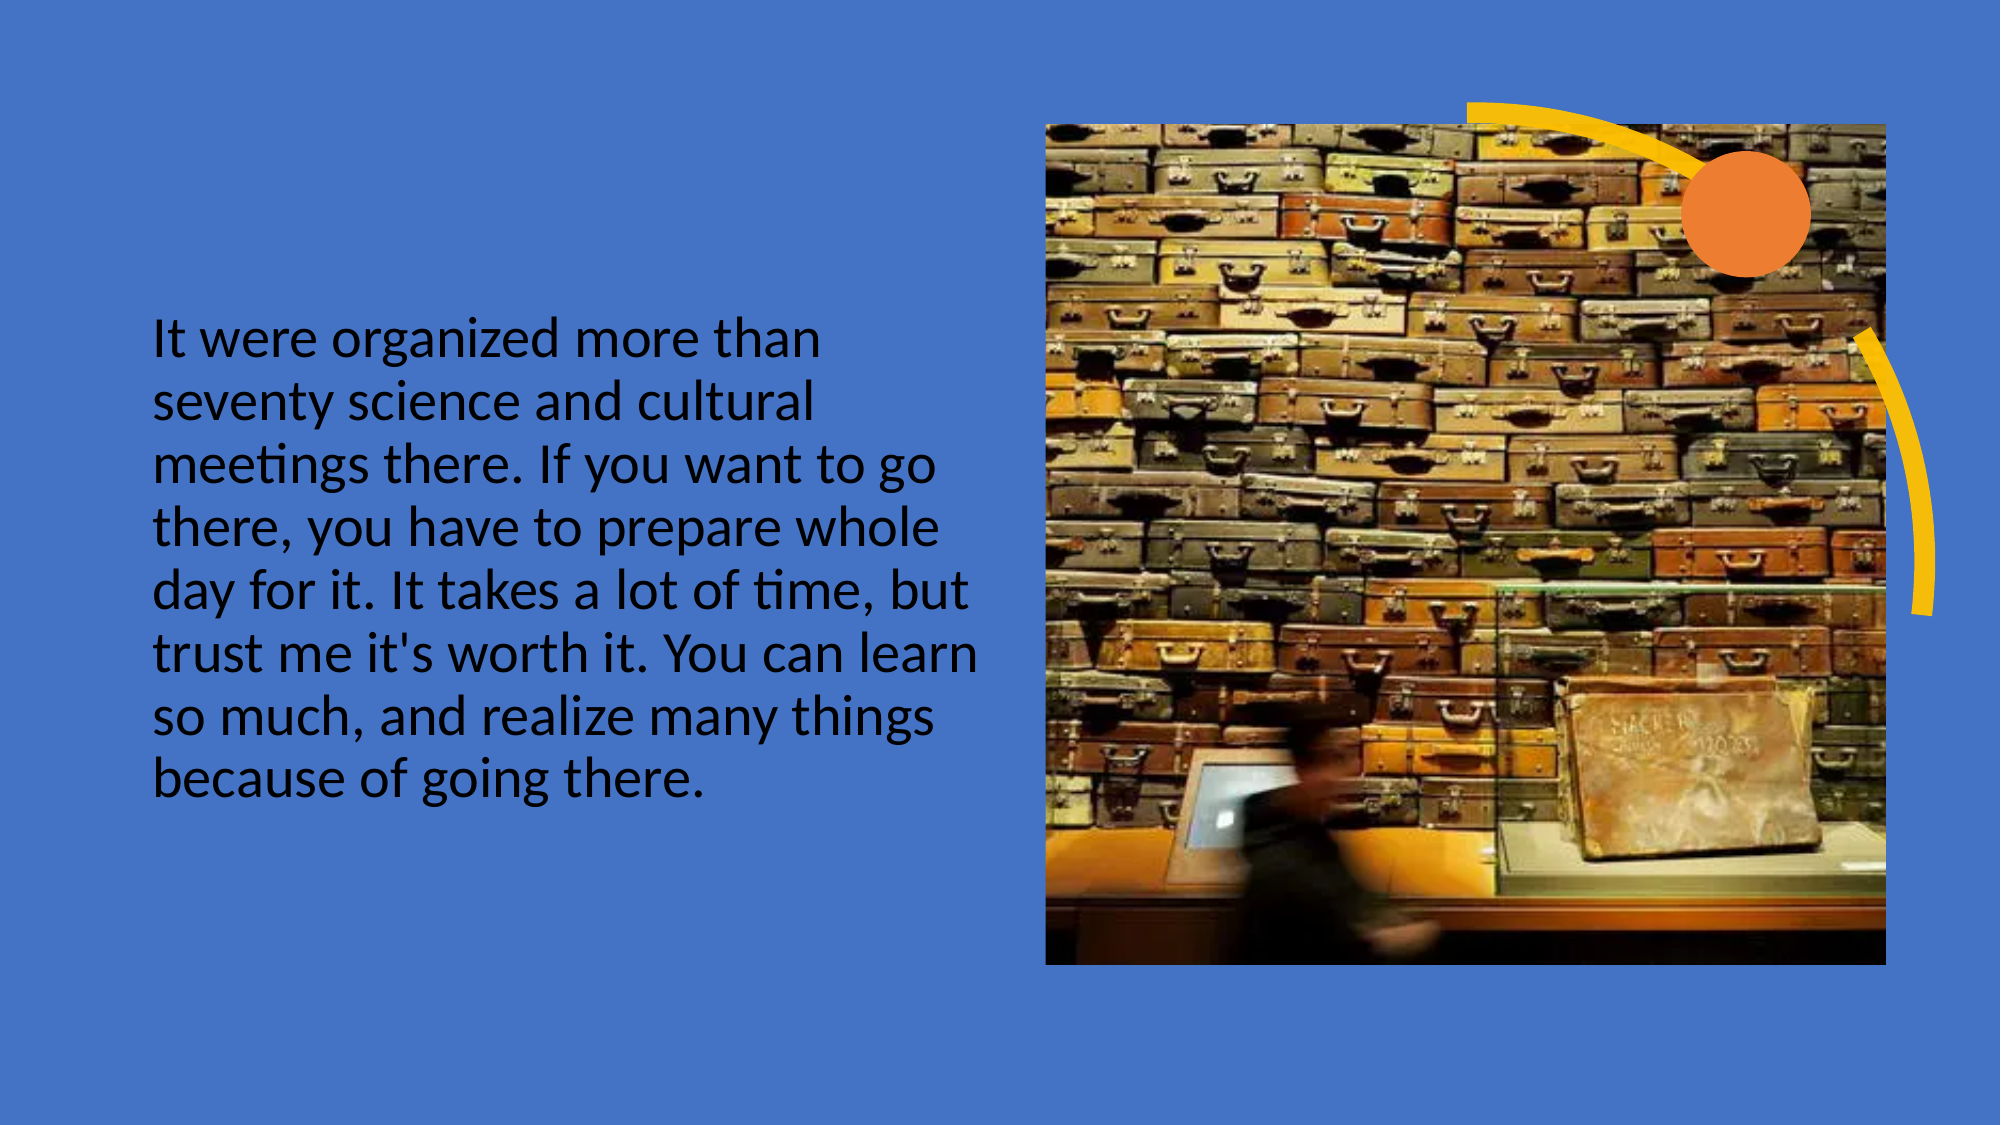

#
It were organized more than seventy science and cultural meetings there. If you want to go there, you have to prepare whole day for it. It takes a lot of time, but trust me it's worth it. You can learn so much, and realize many things because of going there.